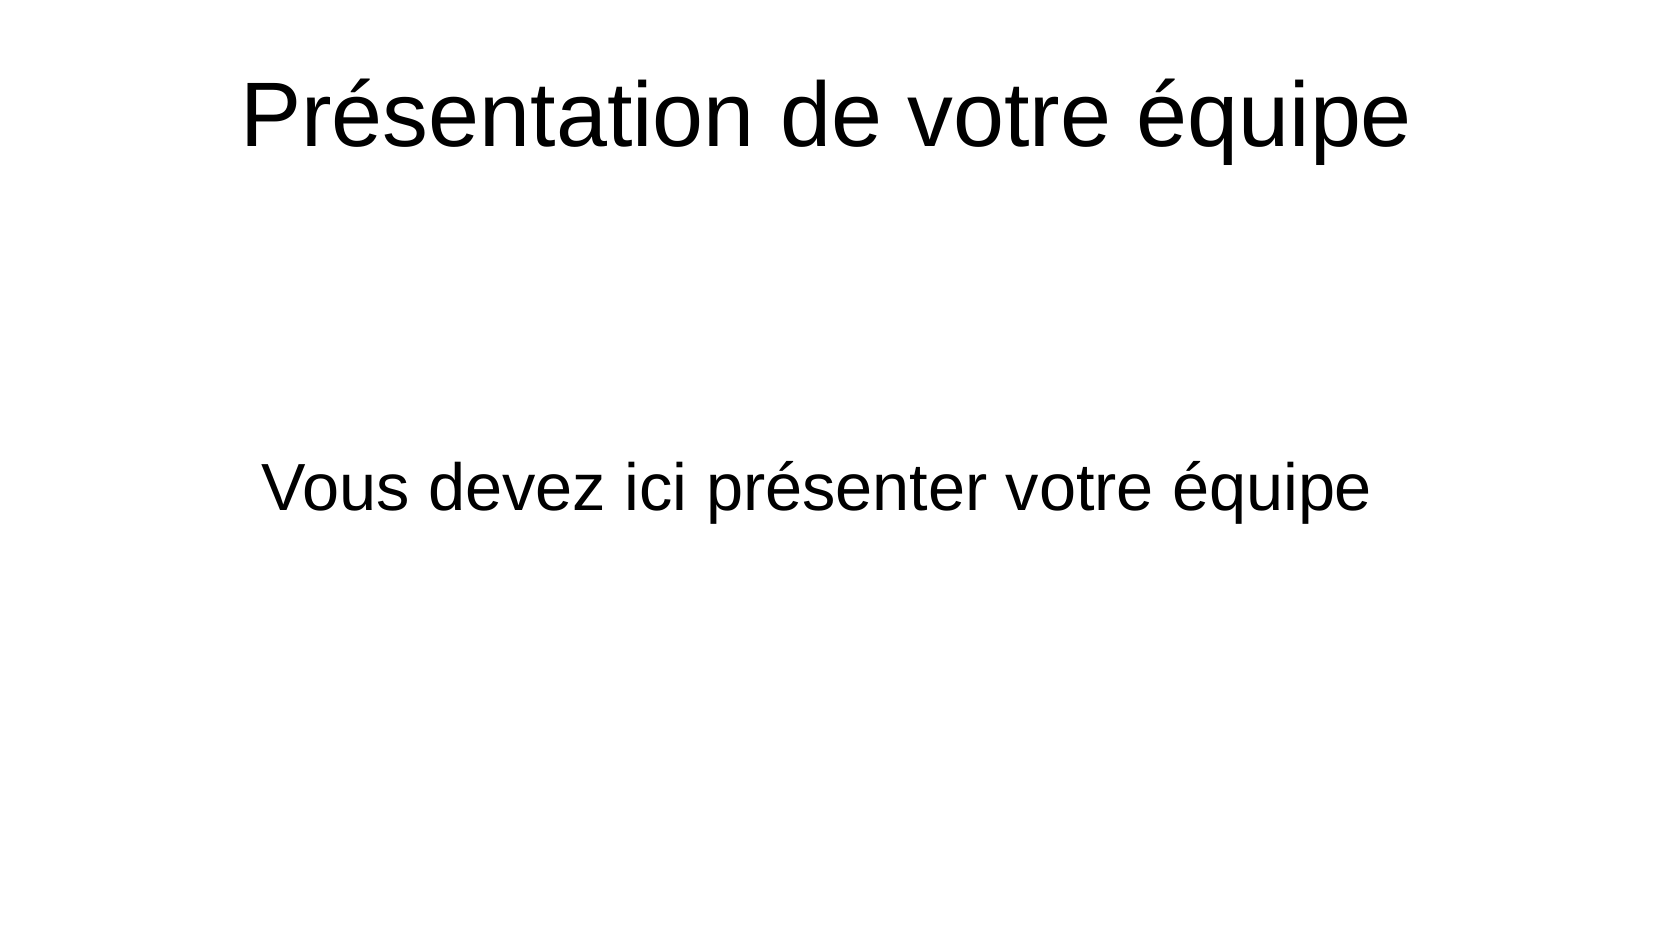

# Présentation de votre équipe
Vous devez ici présenter votre équipe